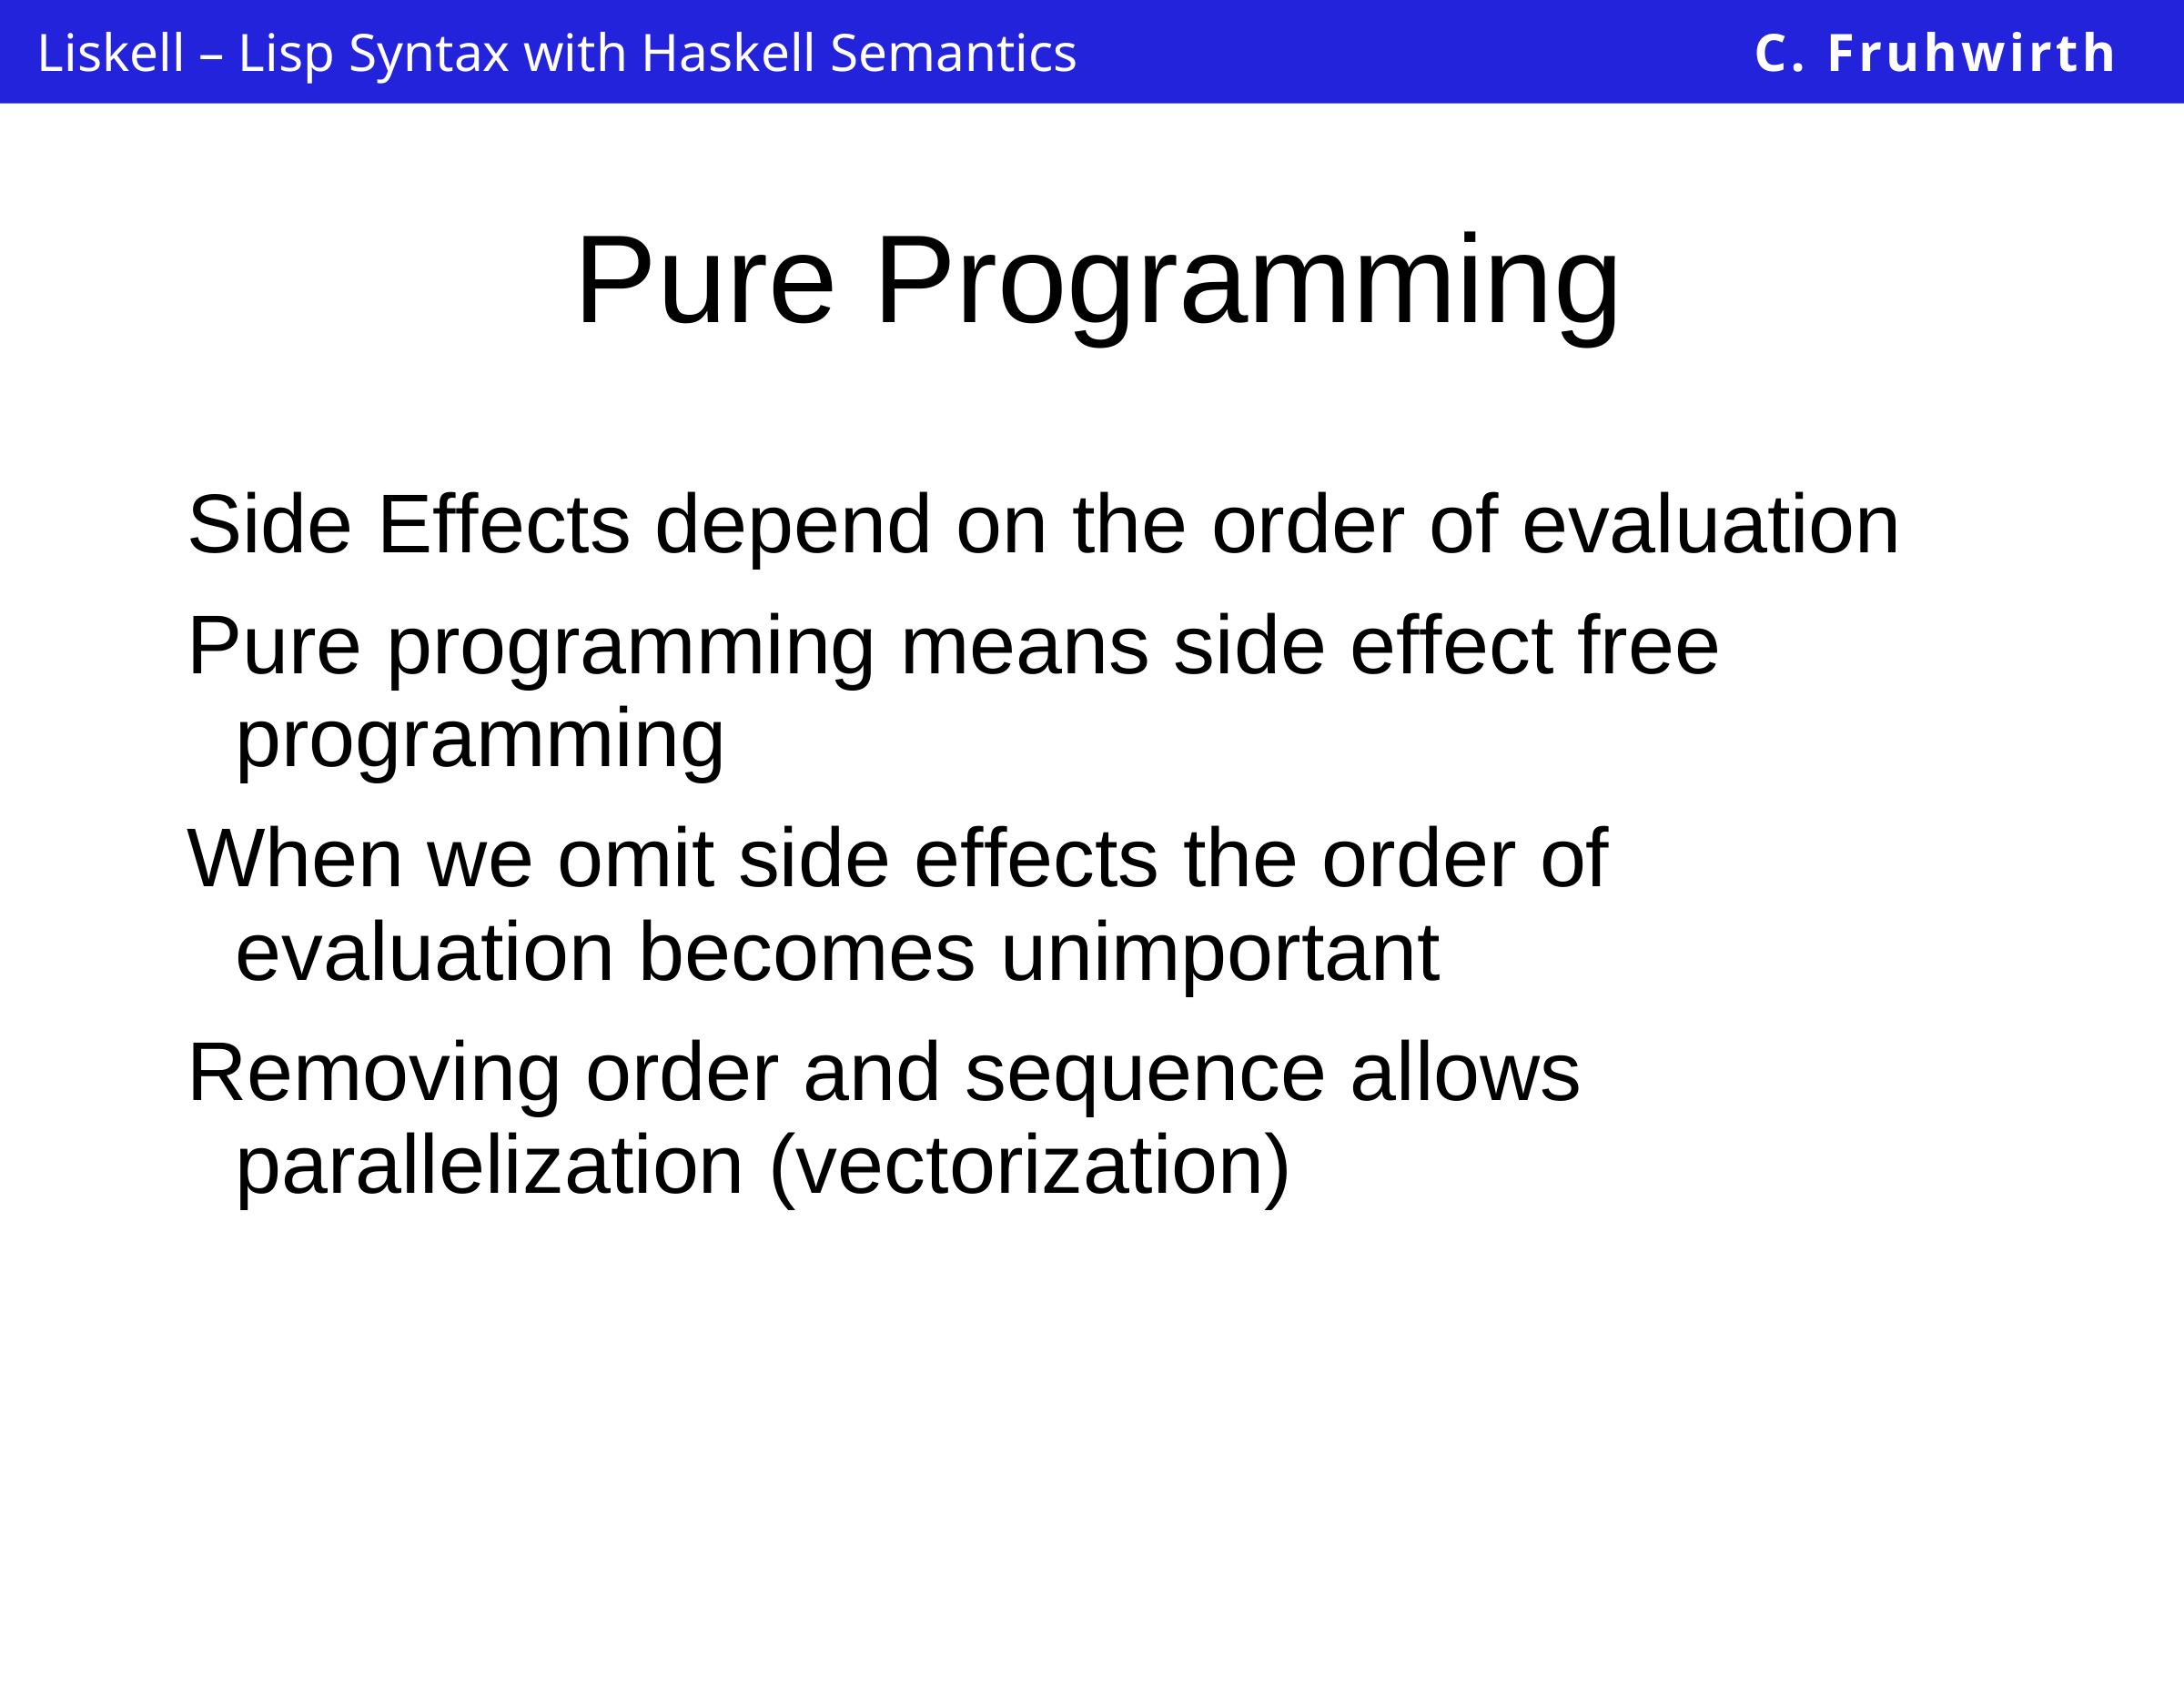

# Pure Programming
Side Effects depend on the order of evaluation
Pure programming means side effect free programming
When we omit side effects the order of evaluation becomes unimportant
Removing order and sequence allows parallelization (vectorization)